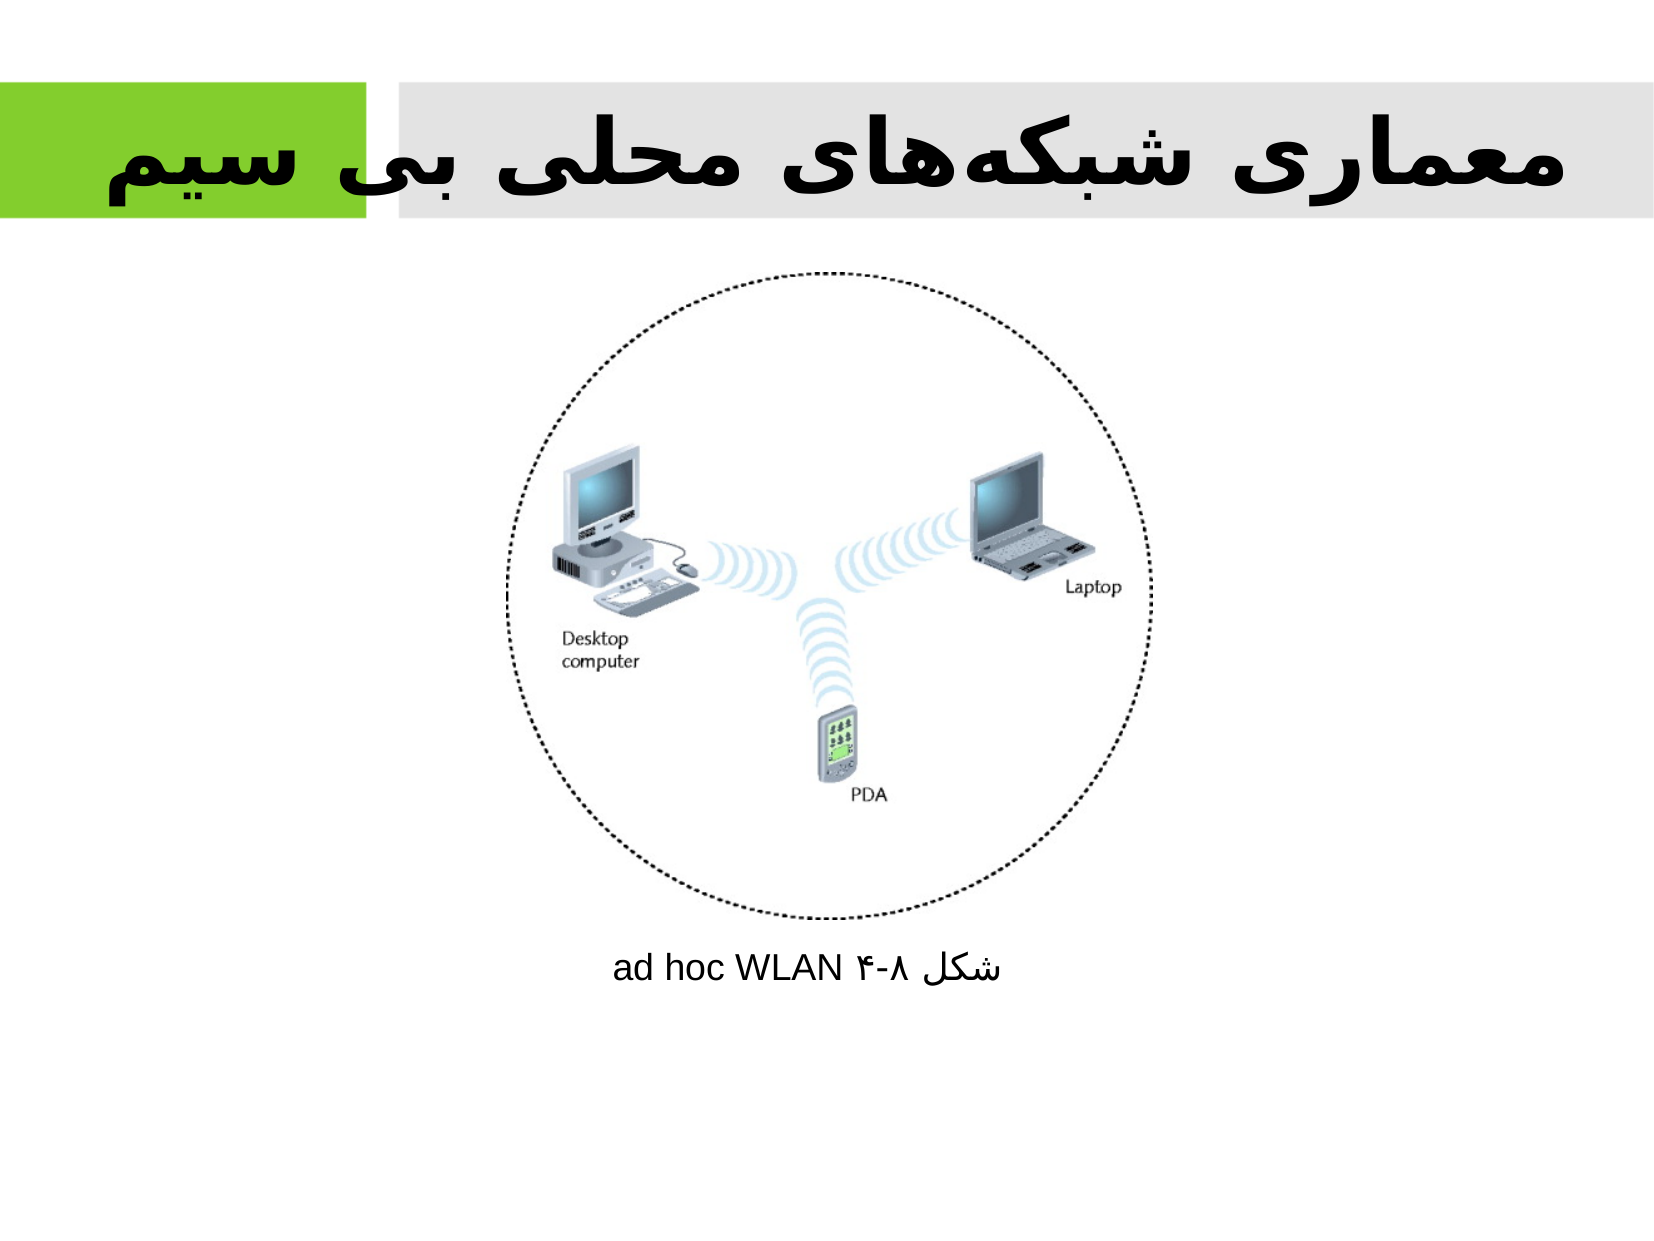

# معماری شبکه‌های محلی بی سیم
شکل ۸-۴ ad hoc WLAN